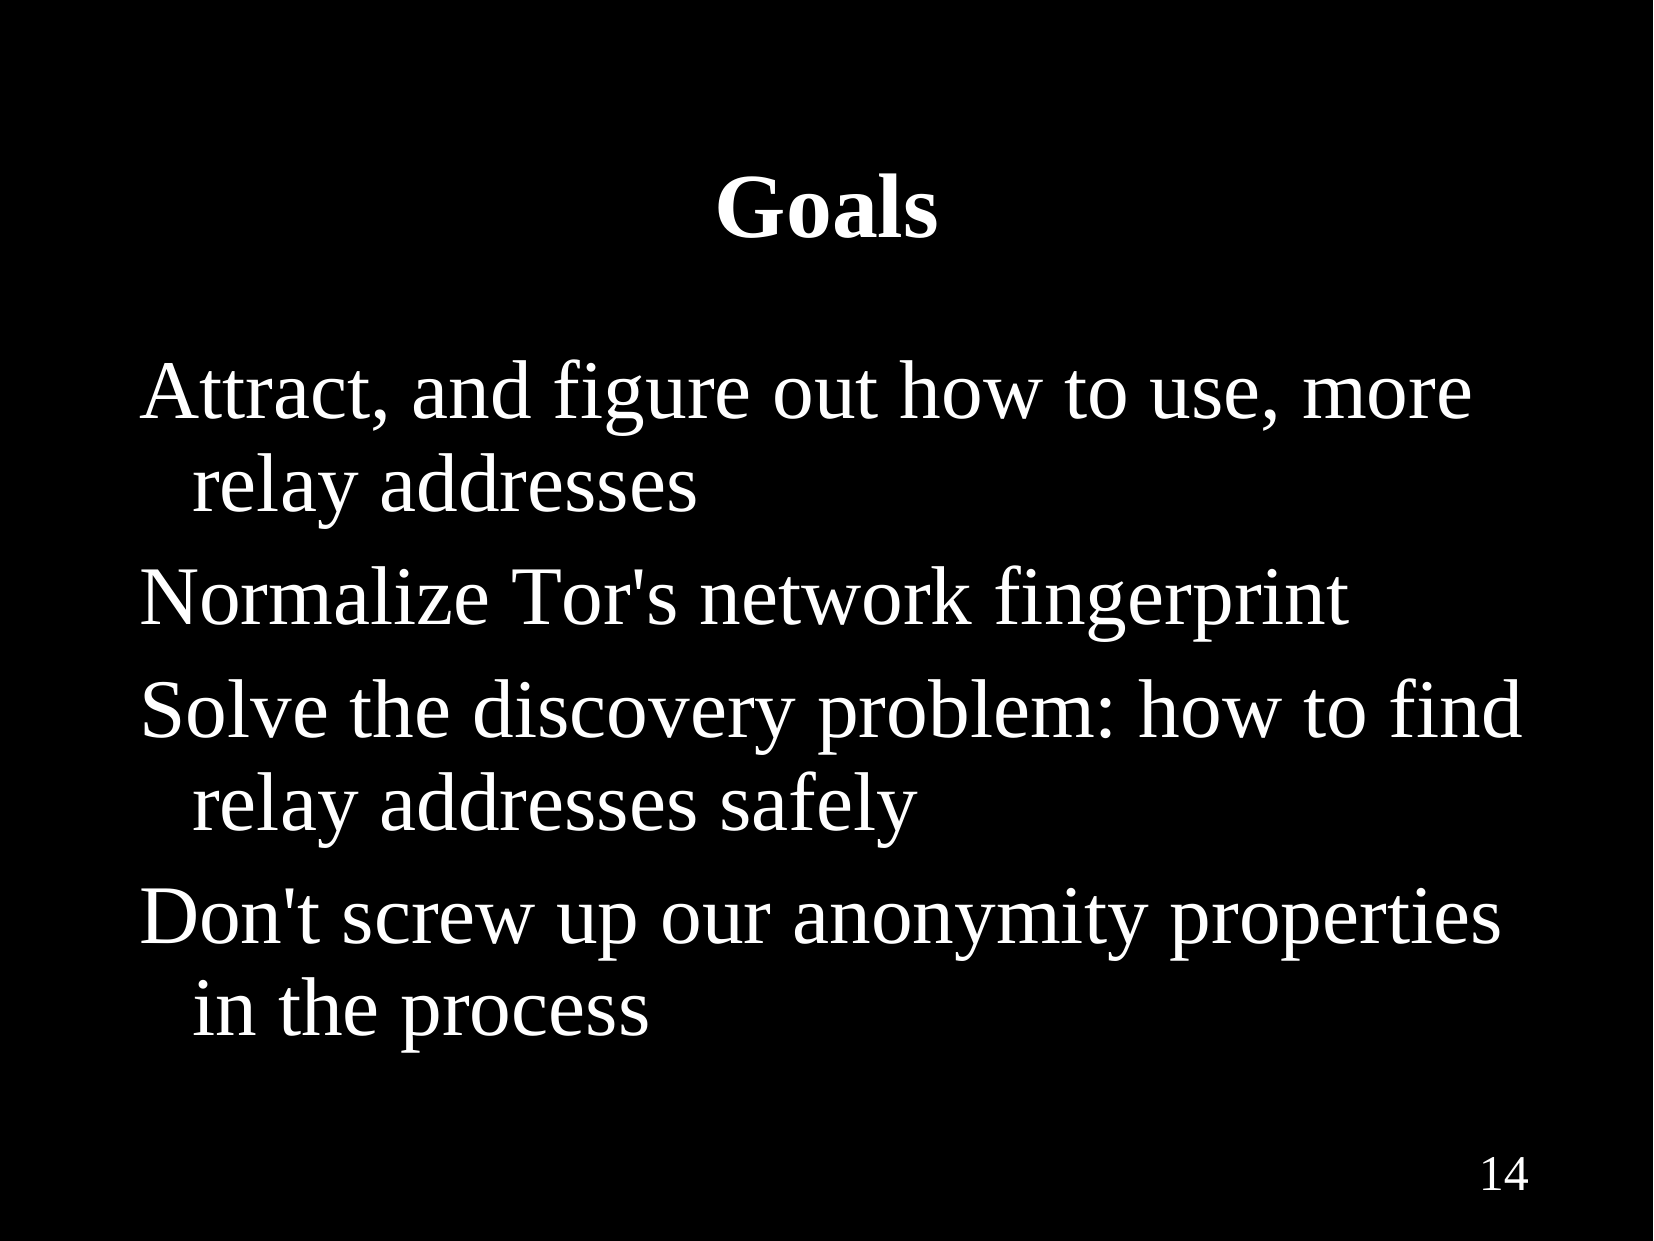

# Goals
Attract, and figure out how to use, more relay addresses
Normalize Tor's network fingerprint
Solve the discovery problem: how to find relay addresses safely
Don't screw up our anonymity properties in the process